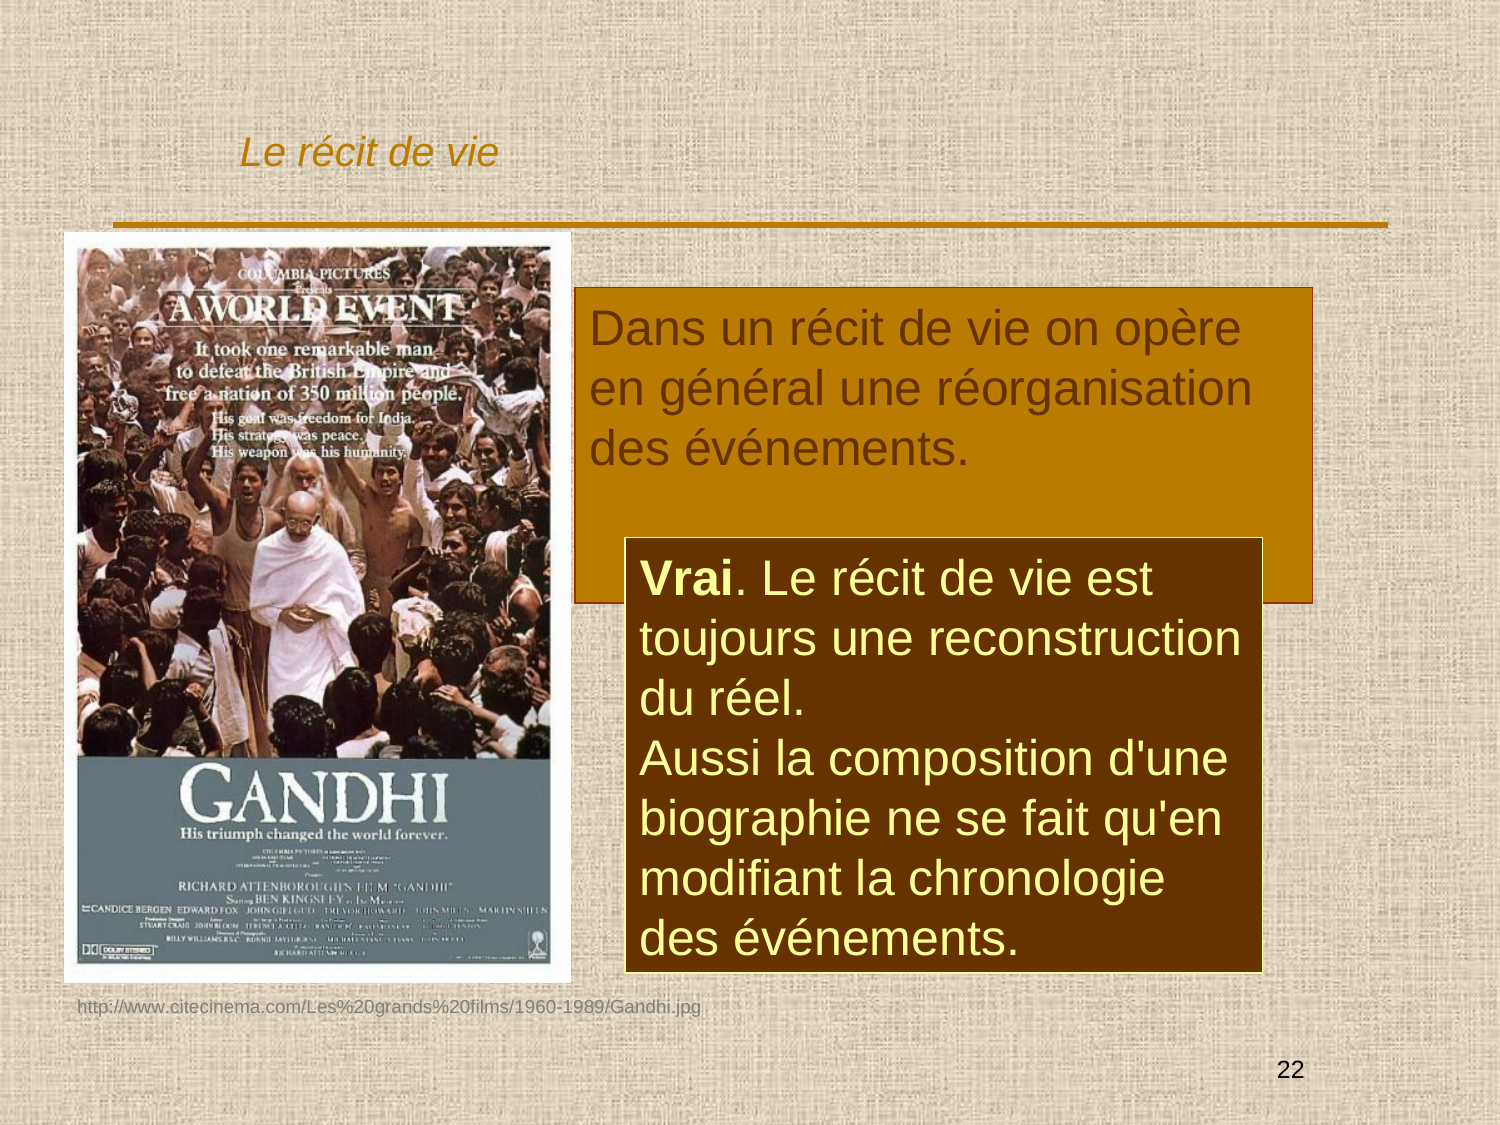

Le récit de vie
Dans un récit de vie on opère en général une réorganisation des événements.
Vrai / Faux ?
Vrai. Le récit de vie est toujours une reconstruction du réel.
Aussi la composition d'une biographie ne se fait qu'en modifiant la chronologie des événements.
http://www.citecinema.com/Les%20grands%20films/1960-1989/Gandhi.jpg
22